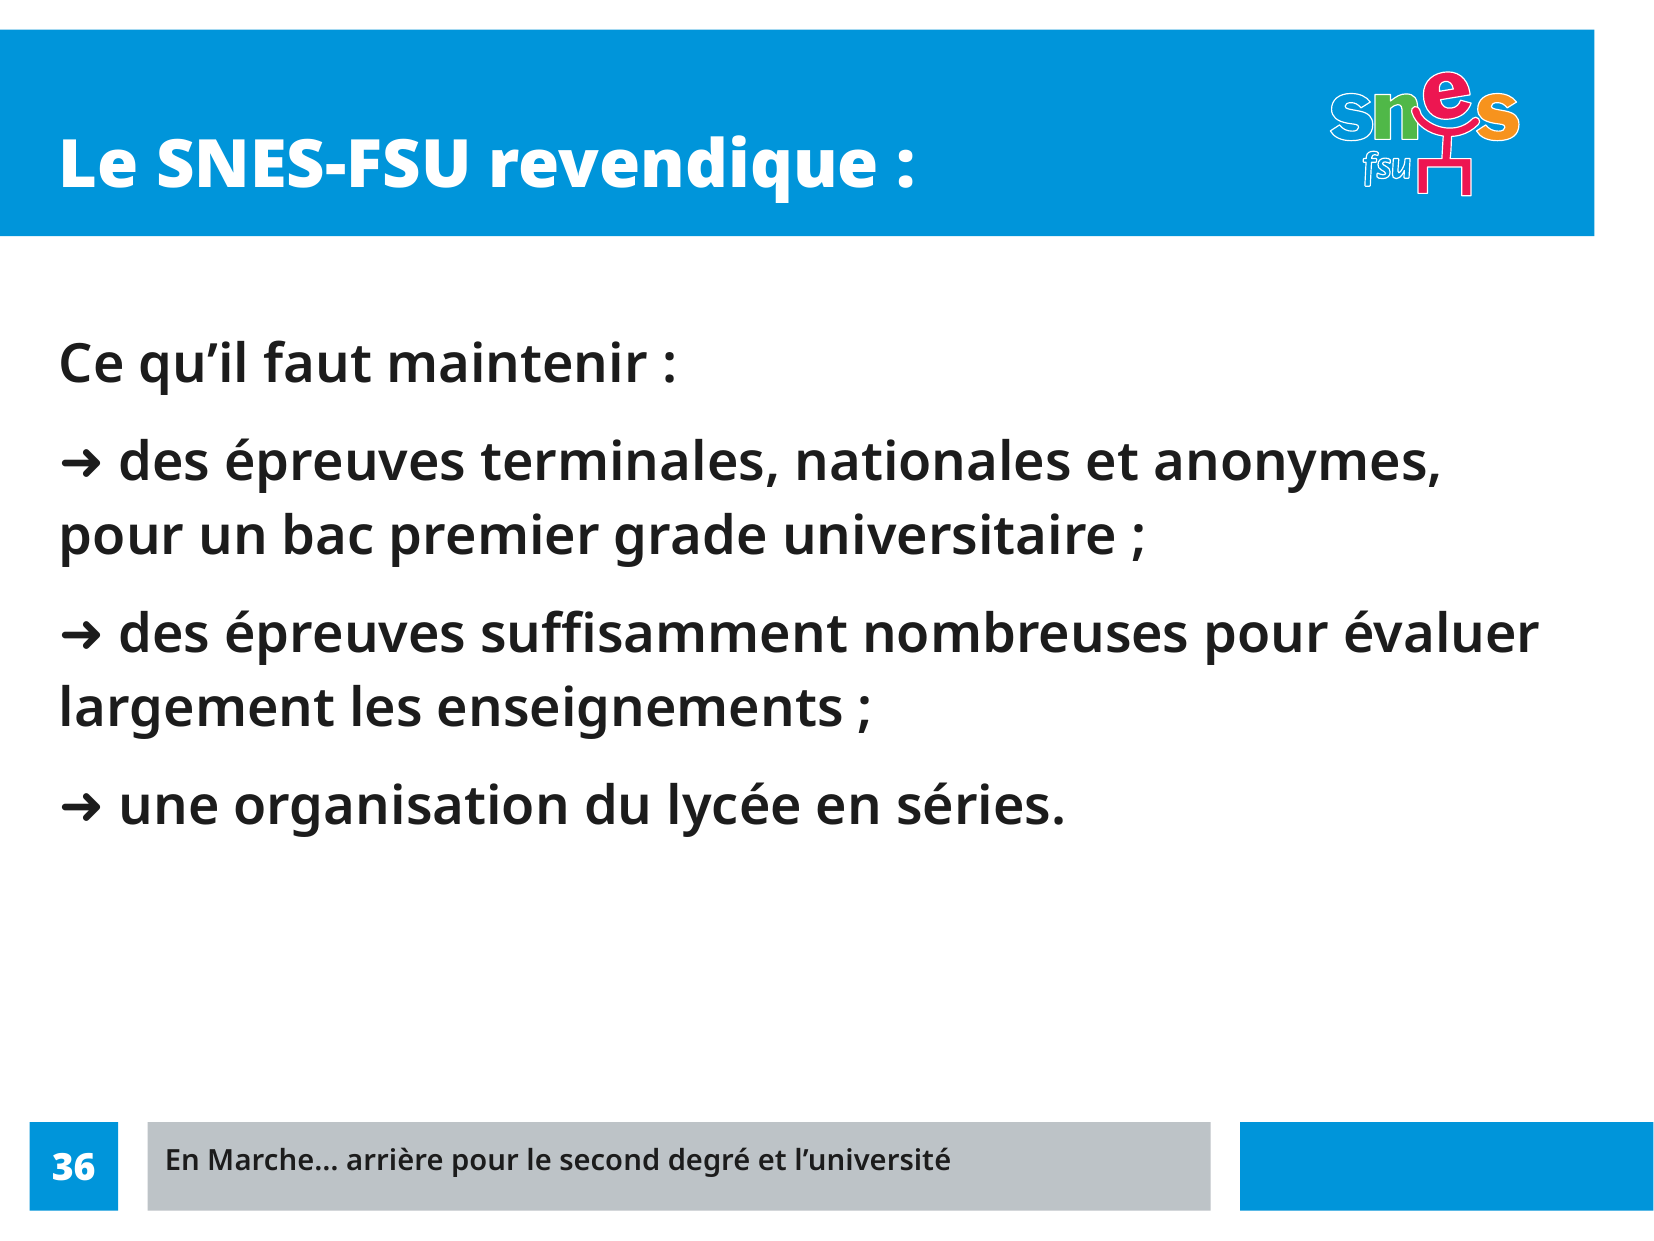

# Le SNES-FSU revendique :
Ce qu’il faut maintenir :
➜ des épreuves terminales, nationales et anonymes, pour un bac premier grade universitaire ;
➜ des épreuves suffisamment nombreuses pour évaluer largement les enseignements ;
➜ une organisation du lycée en séries.
36
En Marche… arrière pour le second degré et l’université